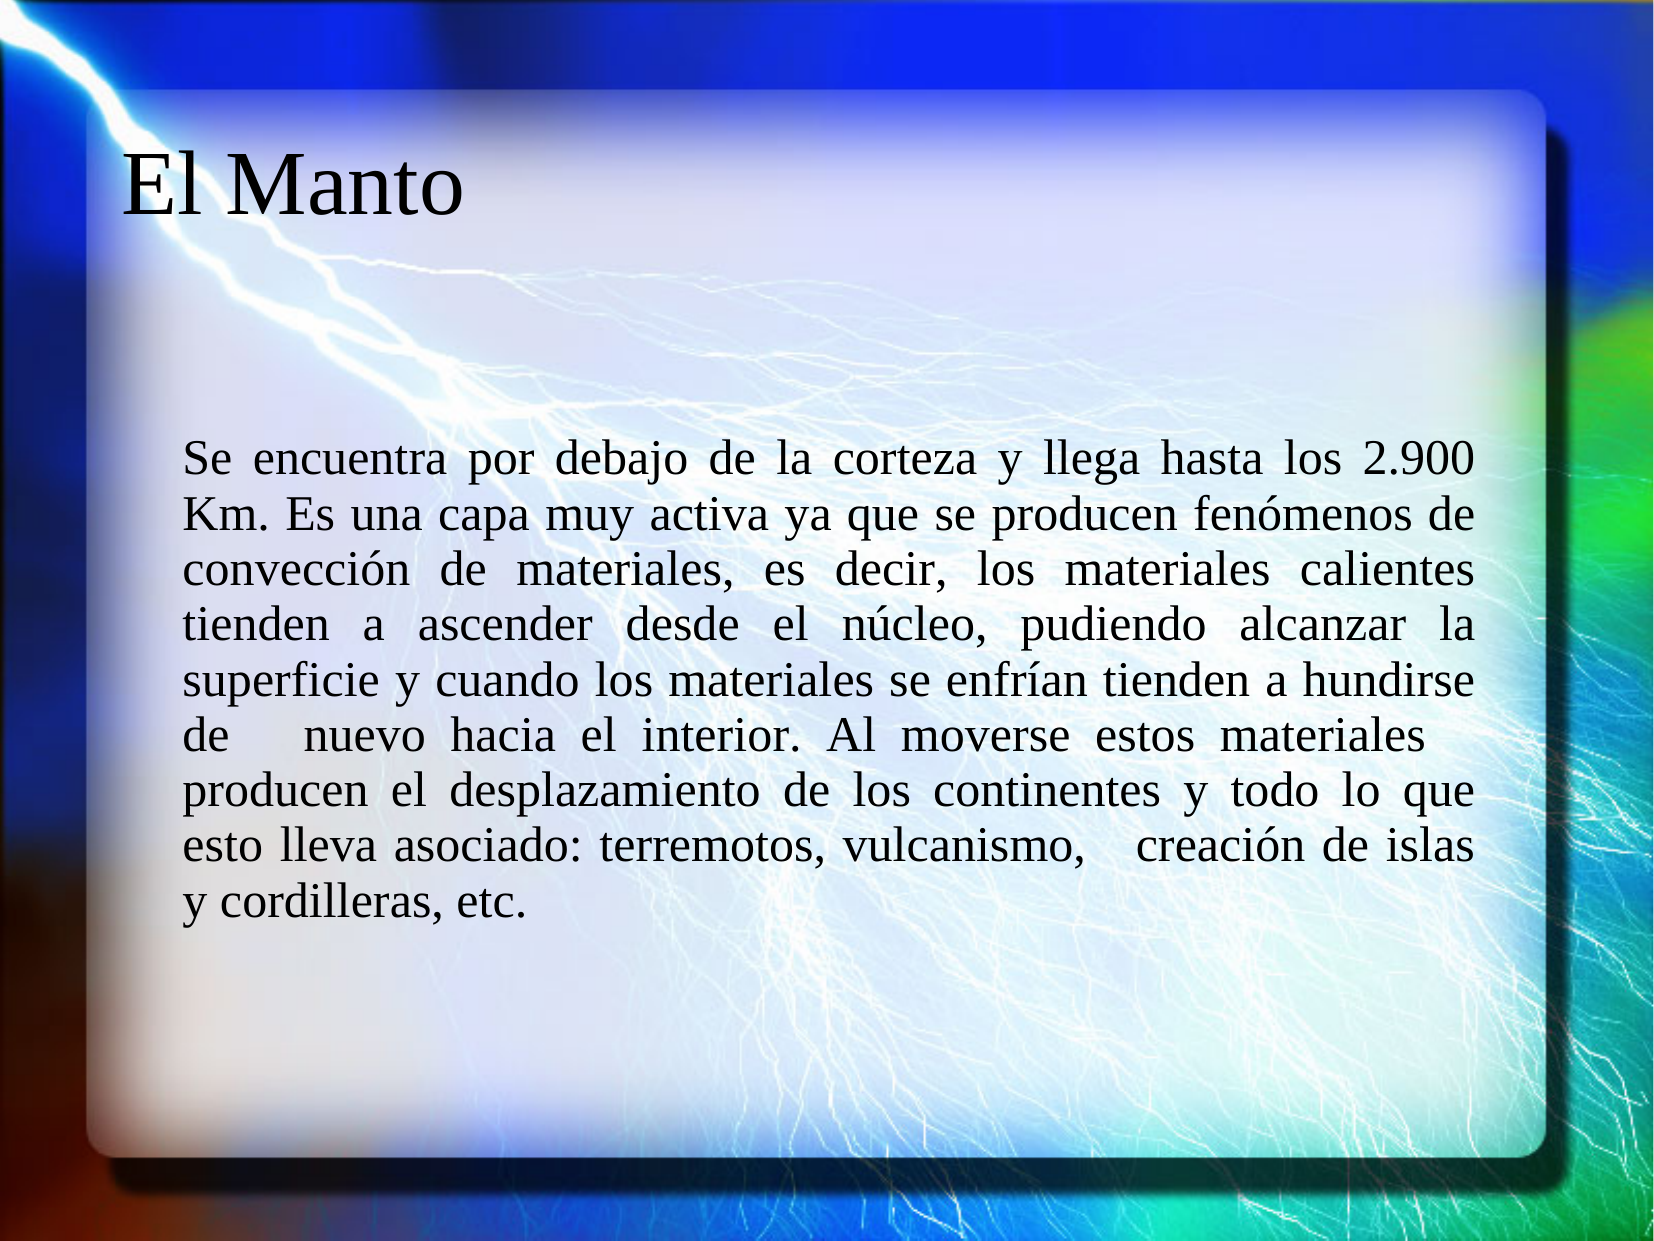

# El Manto
Se encuentra por debajo de la corteza y llega hasta los 2.900 Km. Es una capa muy activa ya que se producen fenómenos de convección de materiales, es decir, los materiales calientes tienden a ascender desde el núcleo, pudiendo alcanzar la superficie y cuando los materiales se enfrían tienden a hundirse de nuevo hacia el interior. Al moverse estos materiales producen el desplazamiento de los continentes y todo lo que esto lleva asociado: terremotos, vulcanismo, creación de islas y cordilleras, etc.